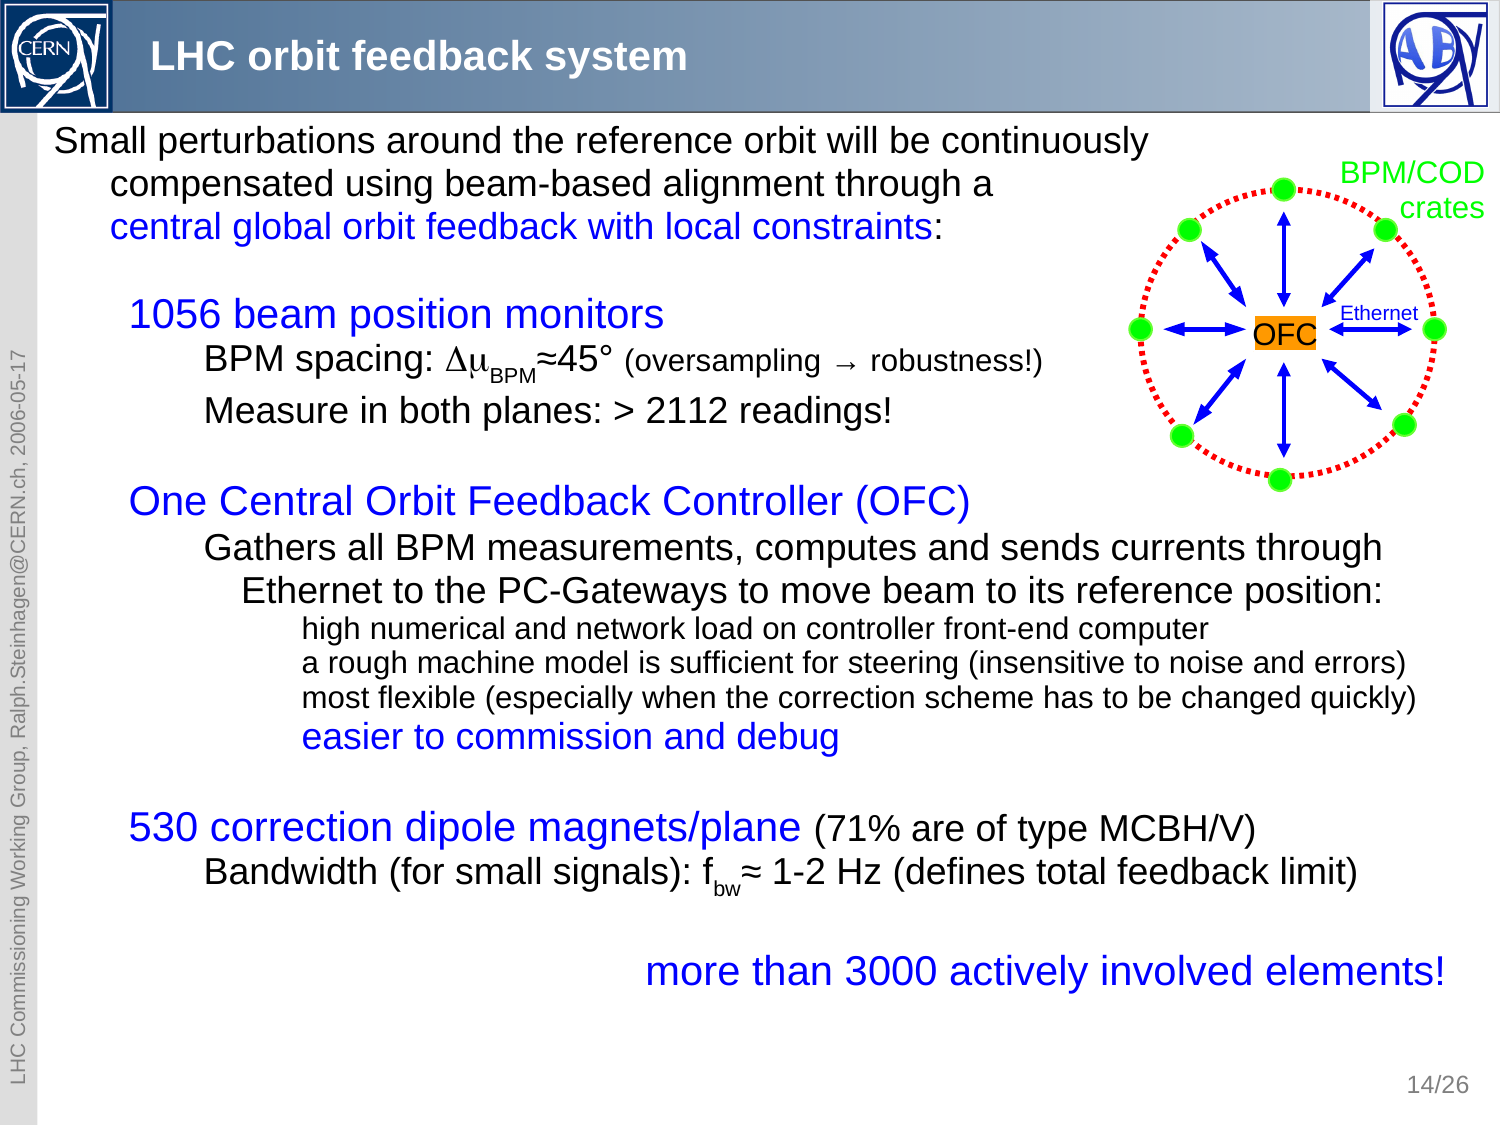

# LHC orbit feedback system
Small perturbations around the reference orbit will be continuously	compensated using beam-based alignment through a 			central global orbit feedback with local constraints:
1056 beam position monitors
BPM spacing: DmBPM≈45° (oversampling → robustness!)
Measure in both planes: > 2112 readings!
One Central Orbit Feedback Controller (OFC)
Gathers all BPM measurements, computes and sends currents through Ethernet to the PC-Gateways to move beam to its reference position:
high numerical and network load on controller front-end computer
a rough machine model is sufficient for steering (insensitive to noise and errors)
most flexible (especially when the correction scheme has to be changed quickly)
easier to commission and debug
530 correction dipole magnets/plane (71% are of type MCBH/V)
Bandwidth (for small signals): fbw≈ 1-2 Hz (defines total feedback limit)
more than 3000 actively involved elements!
BPM/COD
crates
OFC
Ethernet
LHC